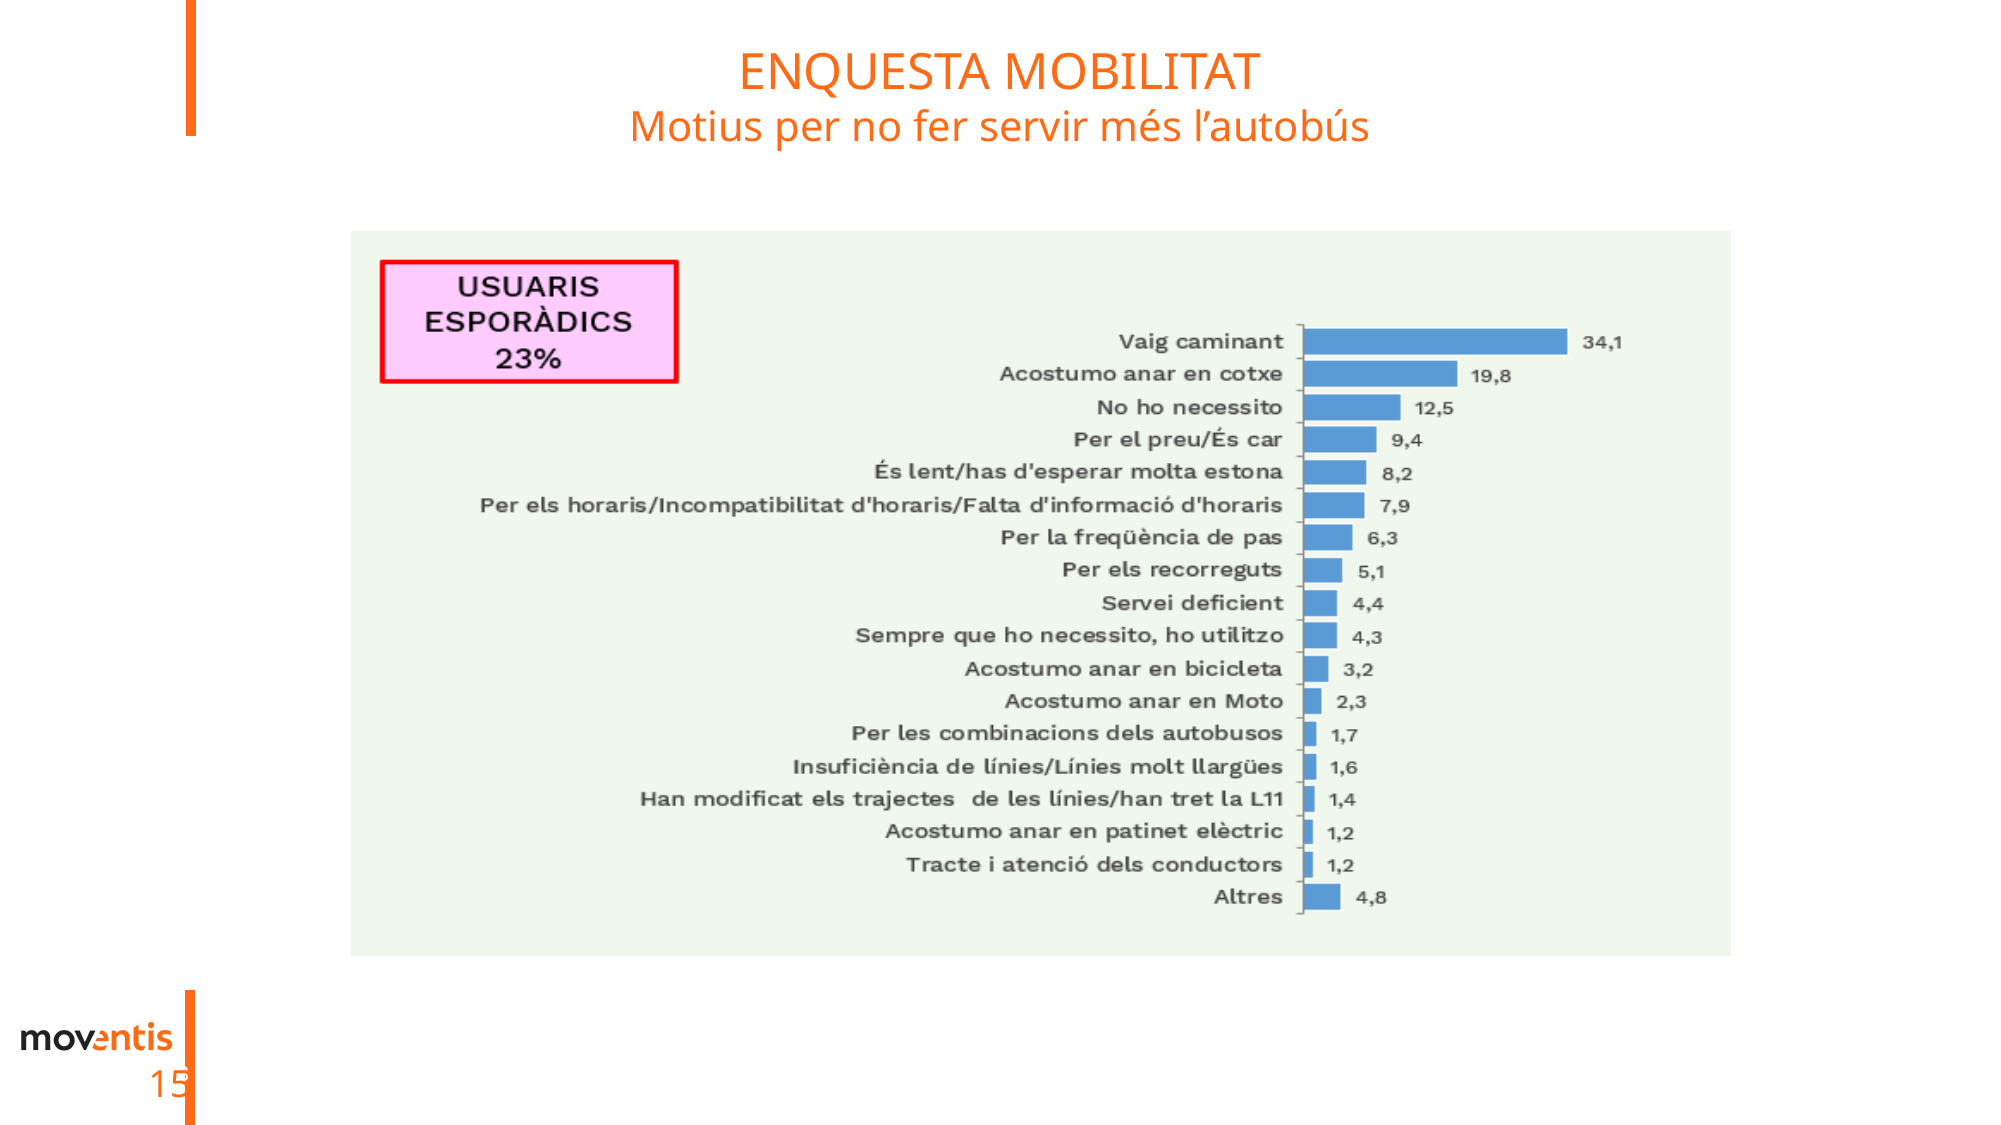

ENQUESTA MOBILITAT
Motius per no fer servir més l’autobús
31/3/23